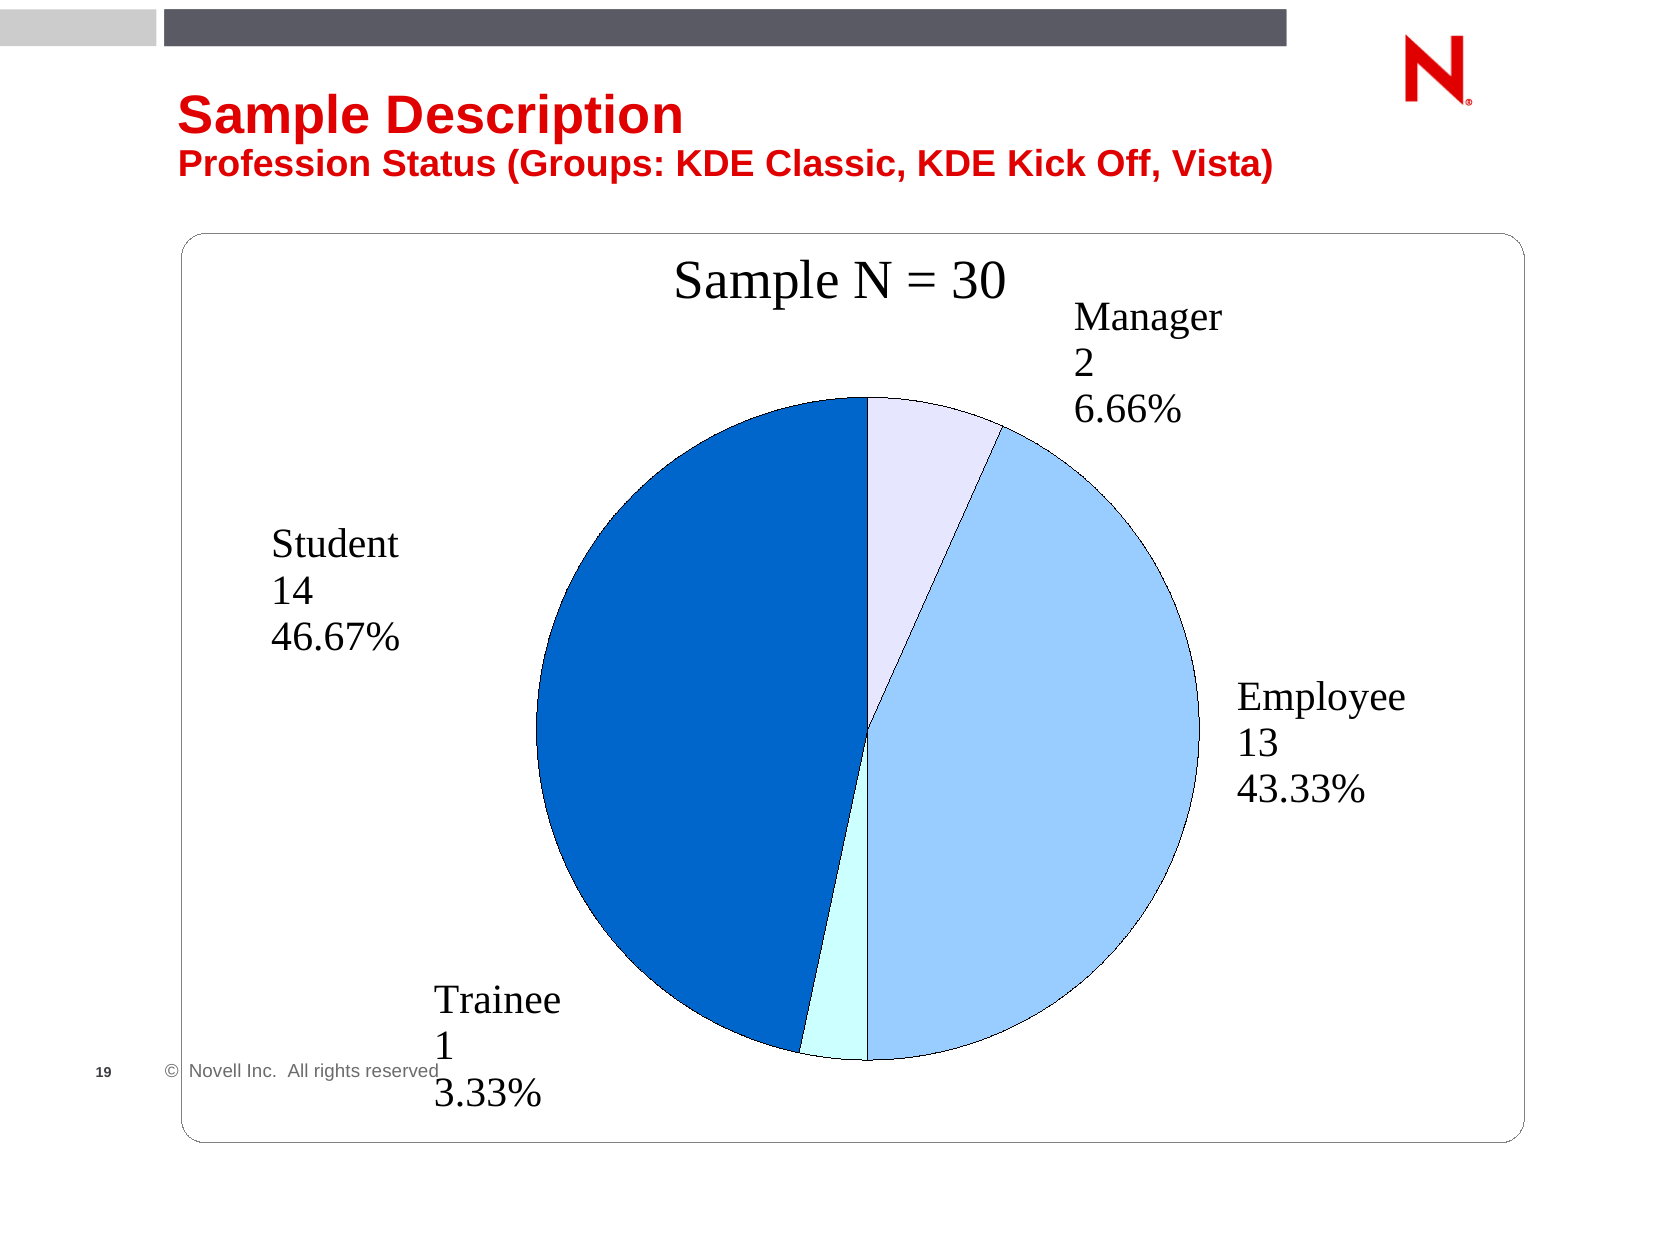

# Sample Description Profession Status (Groups: KDE Classic, KDE Kick Off, Vista)
Sample N = 30
Manager
2
6.66%
### Chart
| Category | Zeile 24 |
|---|---|
| Student | 14.0 |
| Trainee | 1.0 |
| Employee | 13.0 |
| Manager | 2.0 |Student
14
46.67%
Employee
13
43.33%
Trainee
1
3.33%